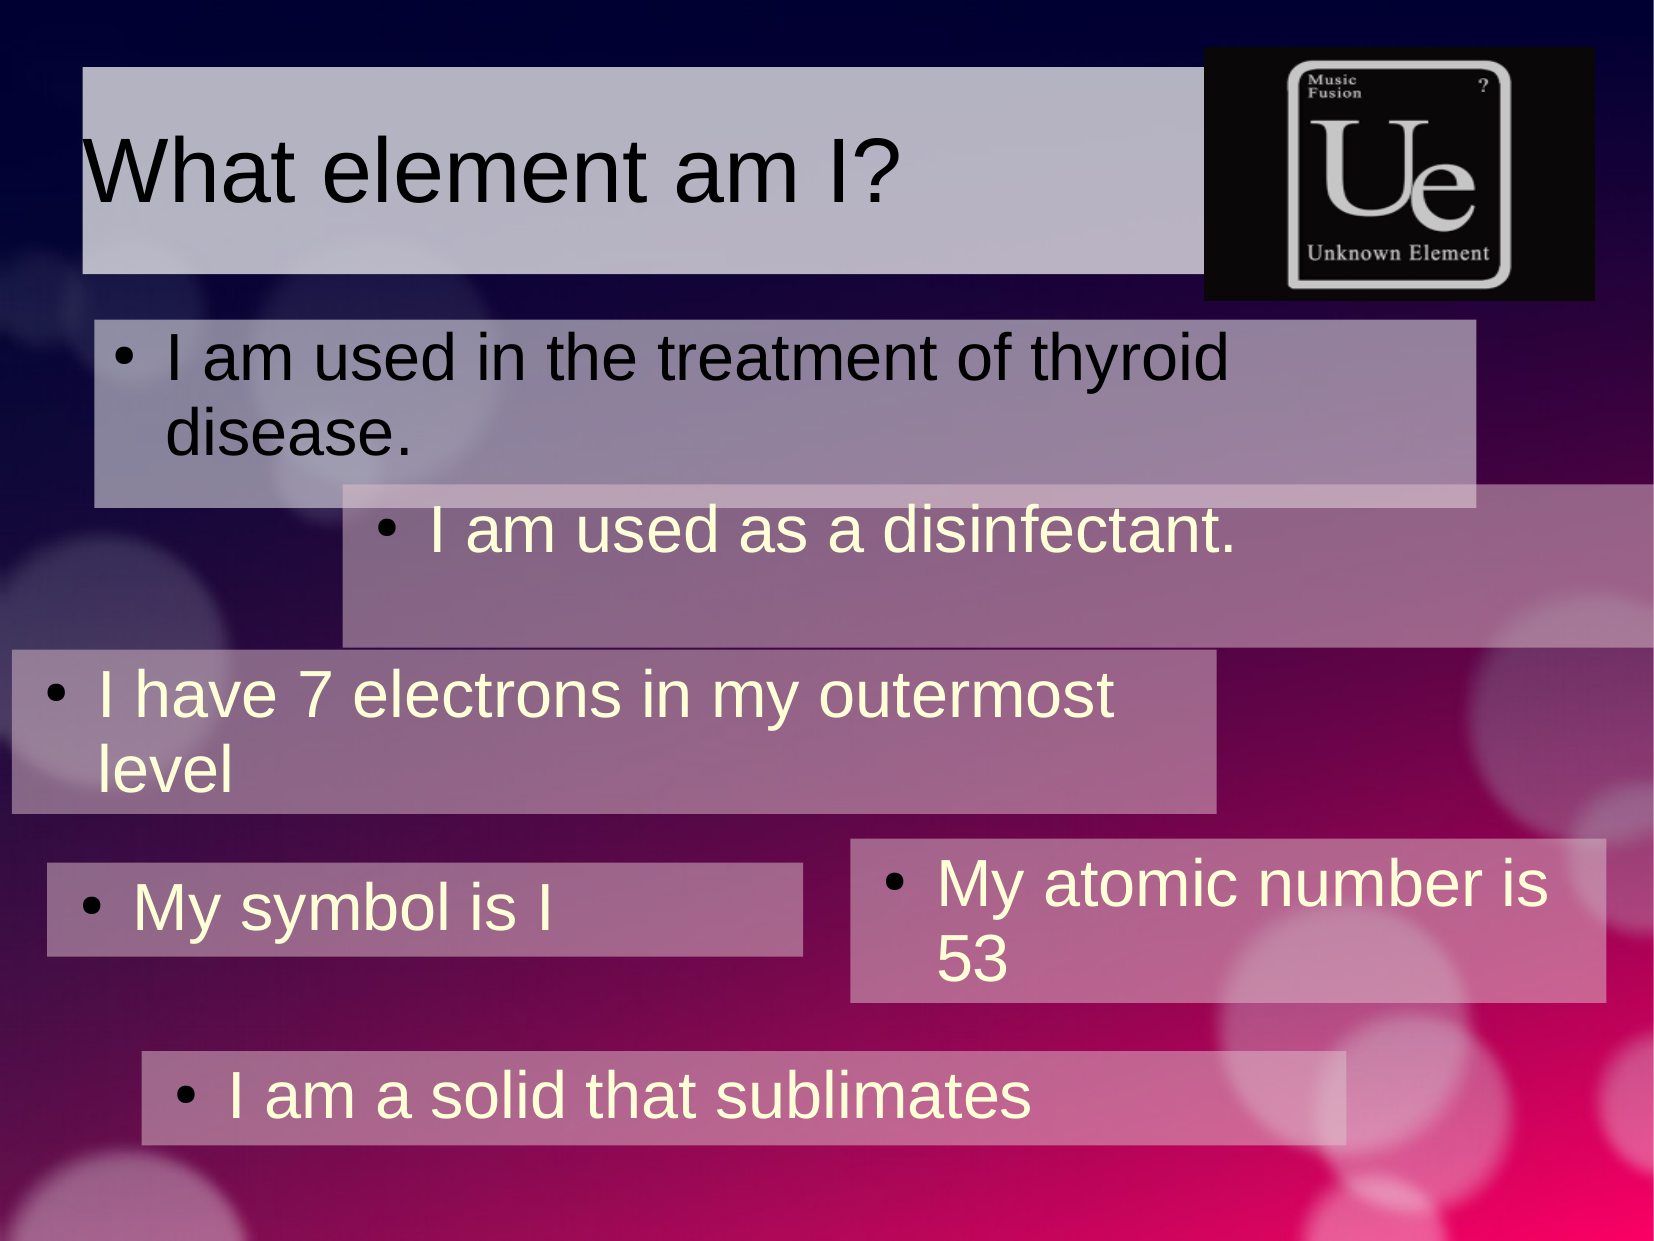

# What element am I?
I am used in the treatment of thyroid disease.
I am used as a disinfectant.
I have 7 electrons in my outermost level
My atomic number is 53
My symbol is I
I am a solid that sublimates